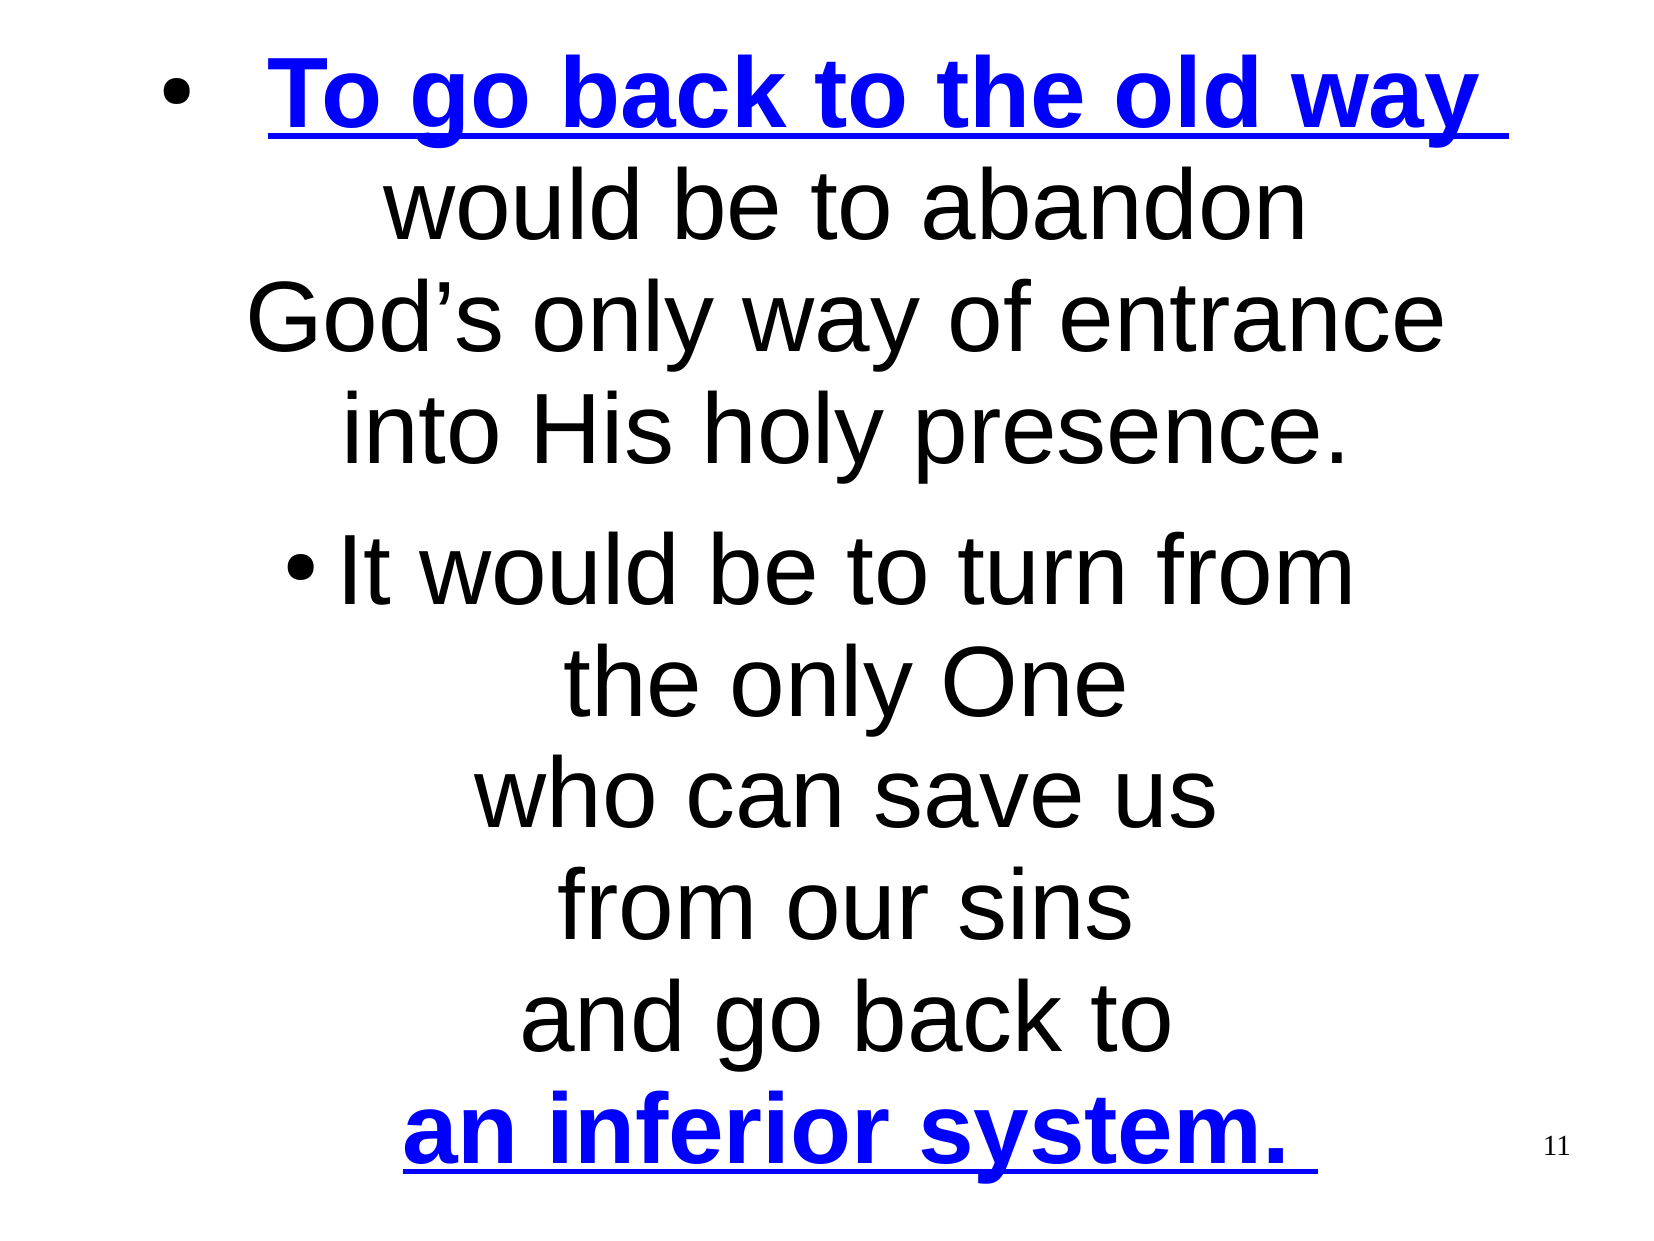

# To go back to the old way would be to abandon God’s only way of entrance into His holy presence.
It would be to turn from
the only One
who can save us
from our sins
and go back to
an inferior system.
11